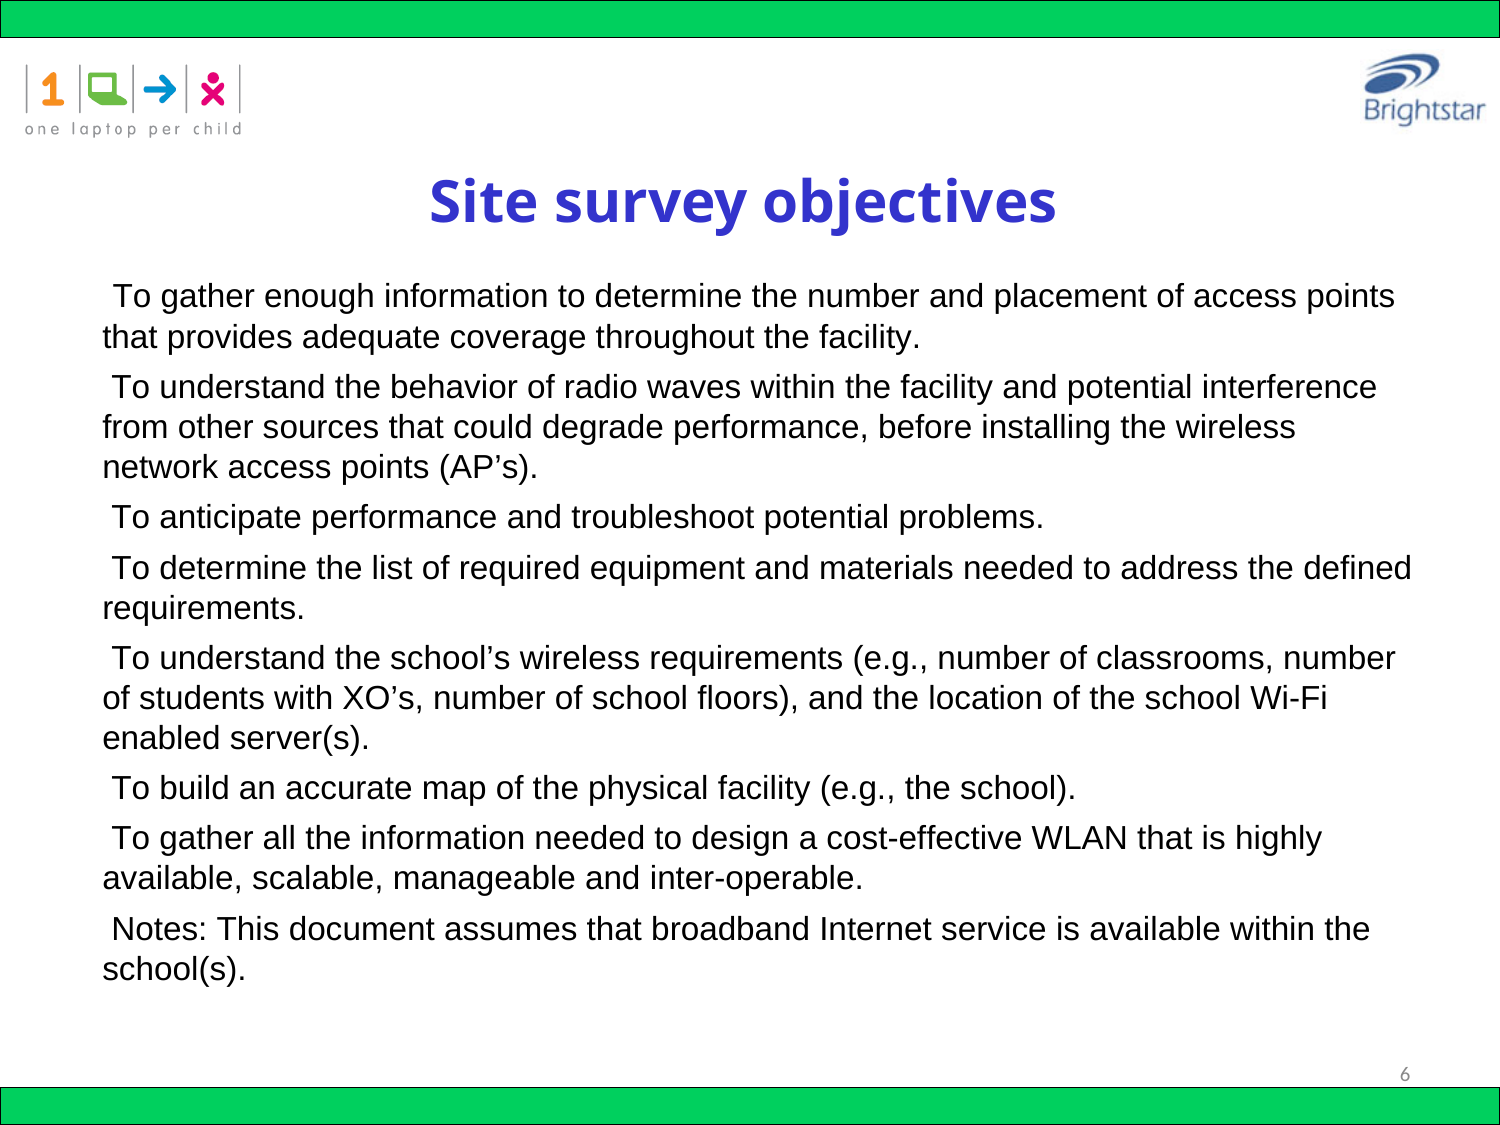

# Site survey objectives
 To gather enough information to determine the number and placement of access points that provides adequate coverage throughout the facility.
 To understand the behavior of radio waves within the facility and potential interference from other sources that could degrade performance, before installing the wireless network access points (AP’s).
 To anticipate performance and troubleshoot potential problems.
 To determine the list of required equipment and materials needed to address the defined requirements.
 To understand the school’s wireless requirements (e.g., number of classrooms, number of students with XO’s, number of school floors), and the location of the school Wi-Fi enabled server(s).
 To build an accurate map of the physical facility (e.g., the school).
 To gather all the information needed to design a cost-effective WLAN that is highly available, scalable, manageable and inter-operable.
 Notes: This document assumes that broadband Internet service is available within the school(s).